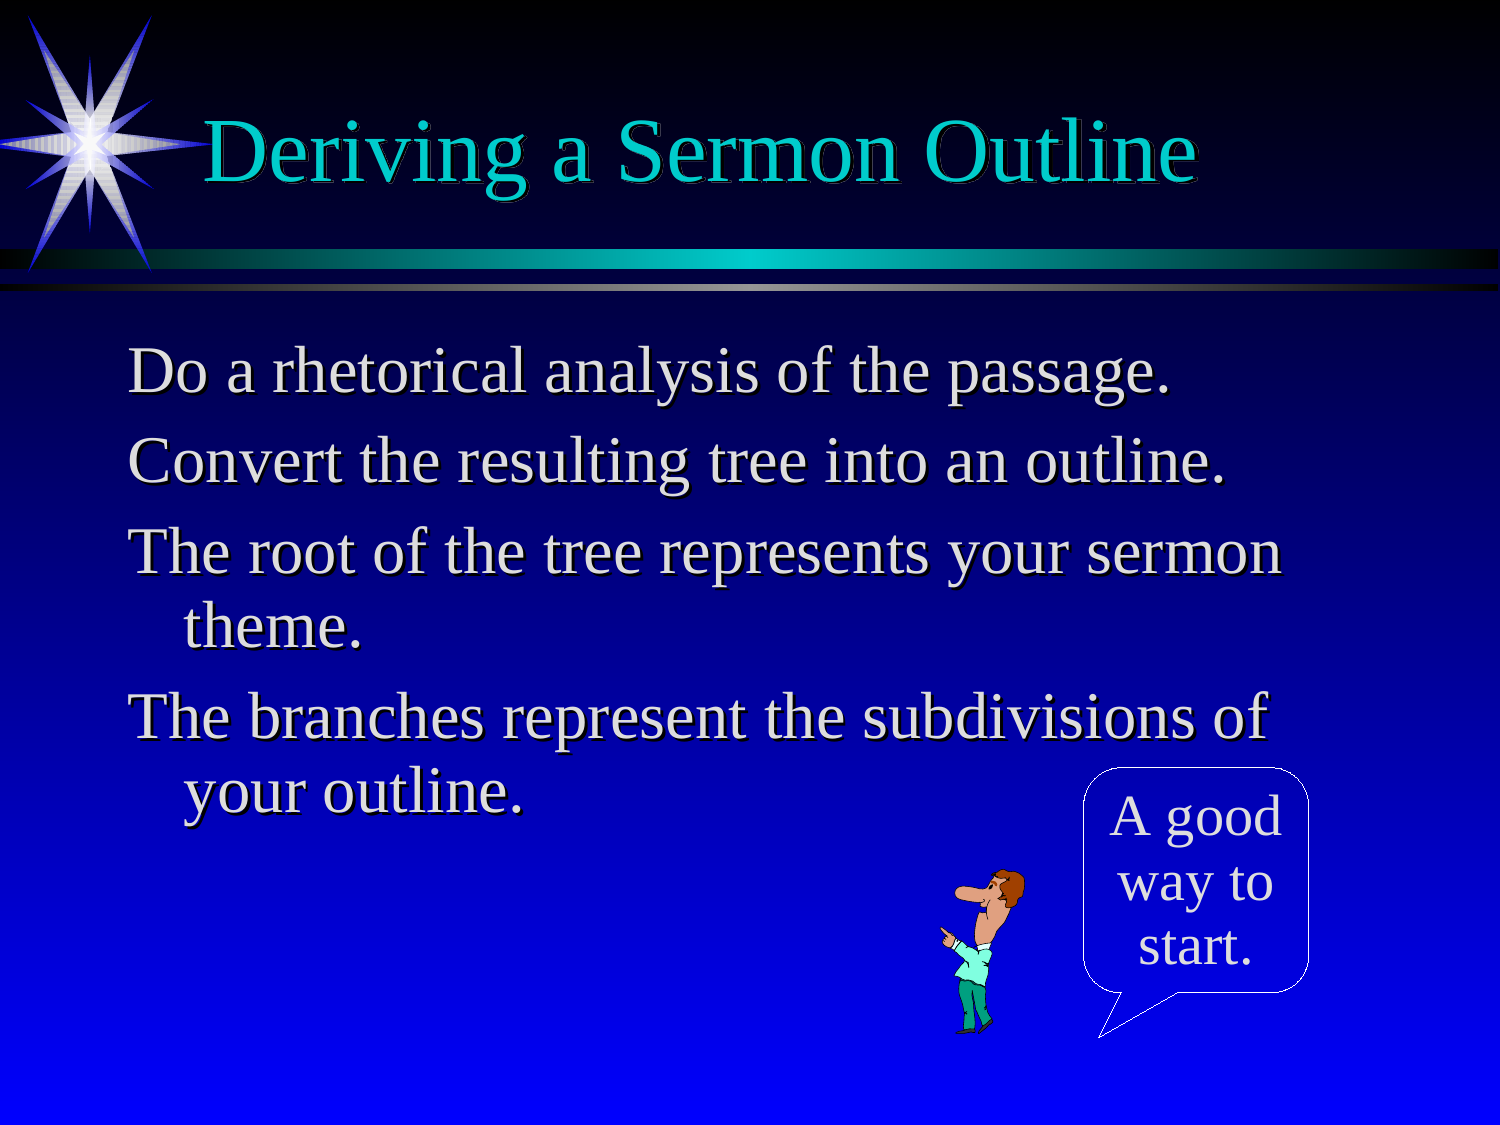

# Deriving a Sermon Outline
Do a rhetorical analysis of the passage.
Convert the resulting tree into an outline.
The root of the tree represents your sermon theme.
The branches represent the subdivisions of your outline.
A good
way to
start.